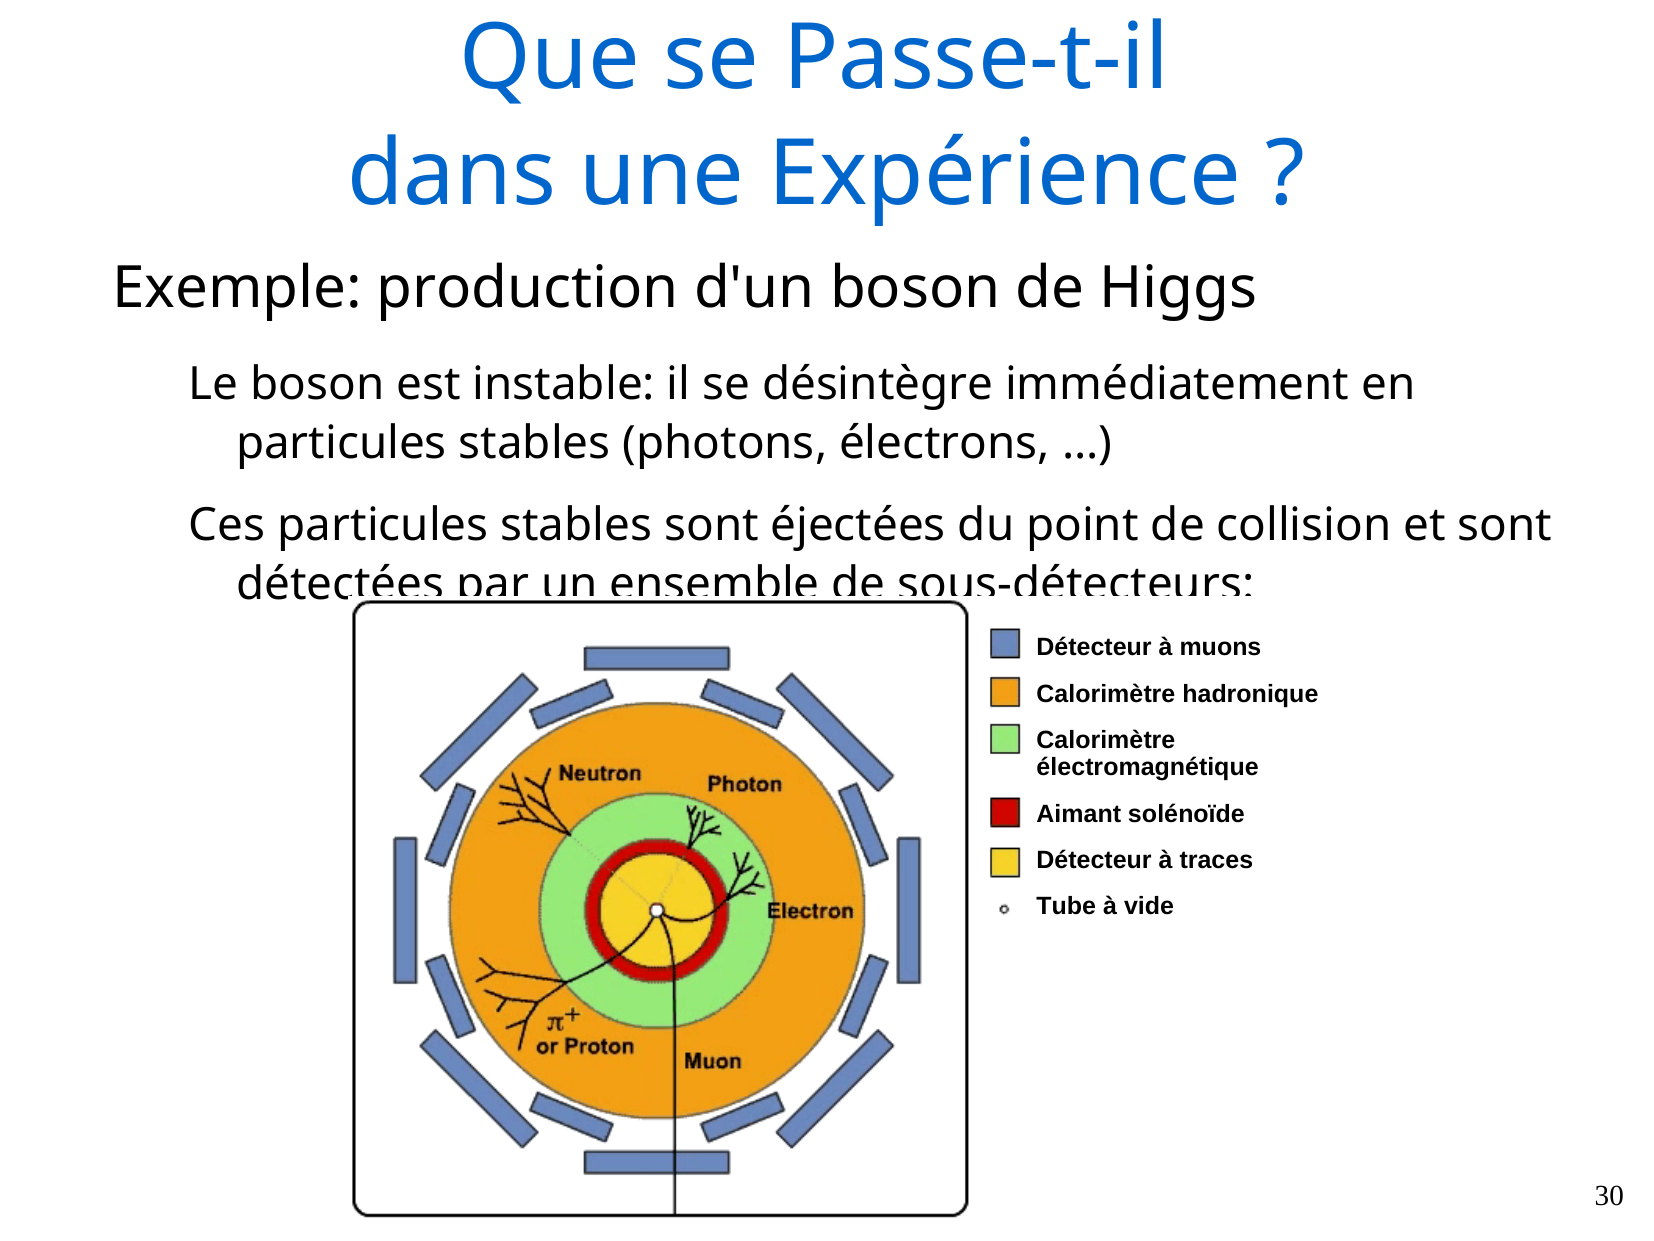

# Que se Passe-t-il dans une Expérience ?
Exemple: production d'un boson de Higgs
Le boson est instable: il se désintègre immédiatement en particules stables (photons, électrons, ...)‏
Ces particules stables sont éjectées du point de collision et sont détectées par un ensemble de sous-détecteurs:
Détecteur à muons
Calorimètre hadronique
Calorimètre
électromagnétique
Aimant solénoïde
Détecteur à traces
Tube à vide
30